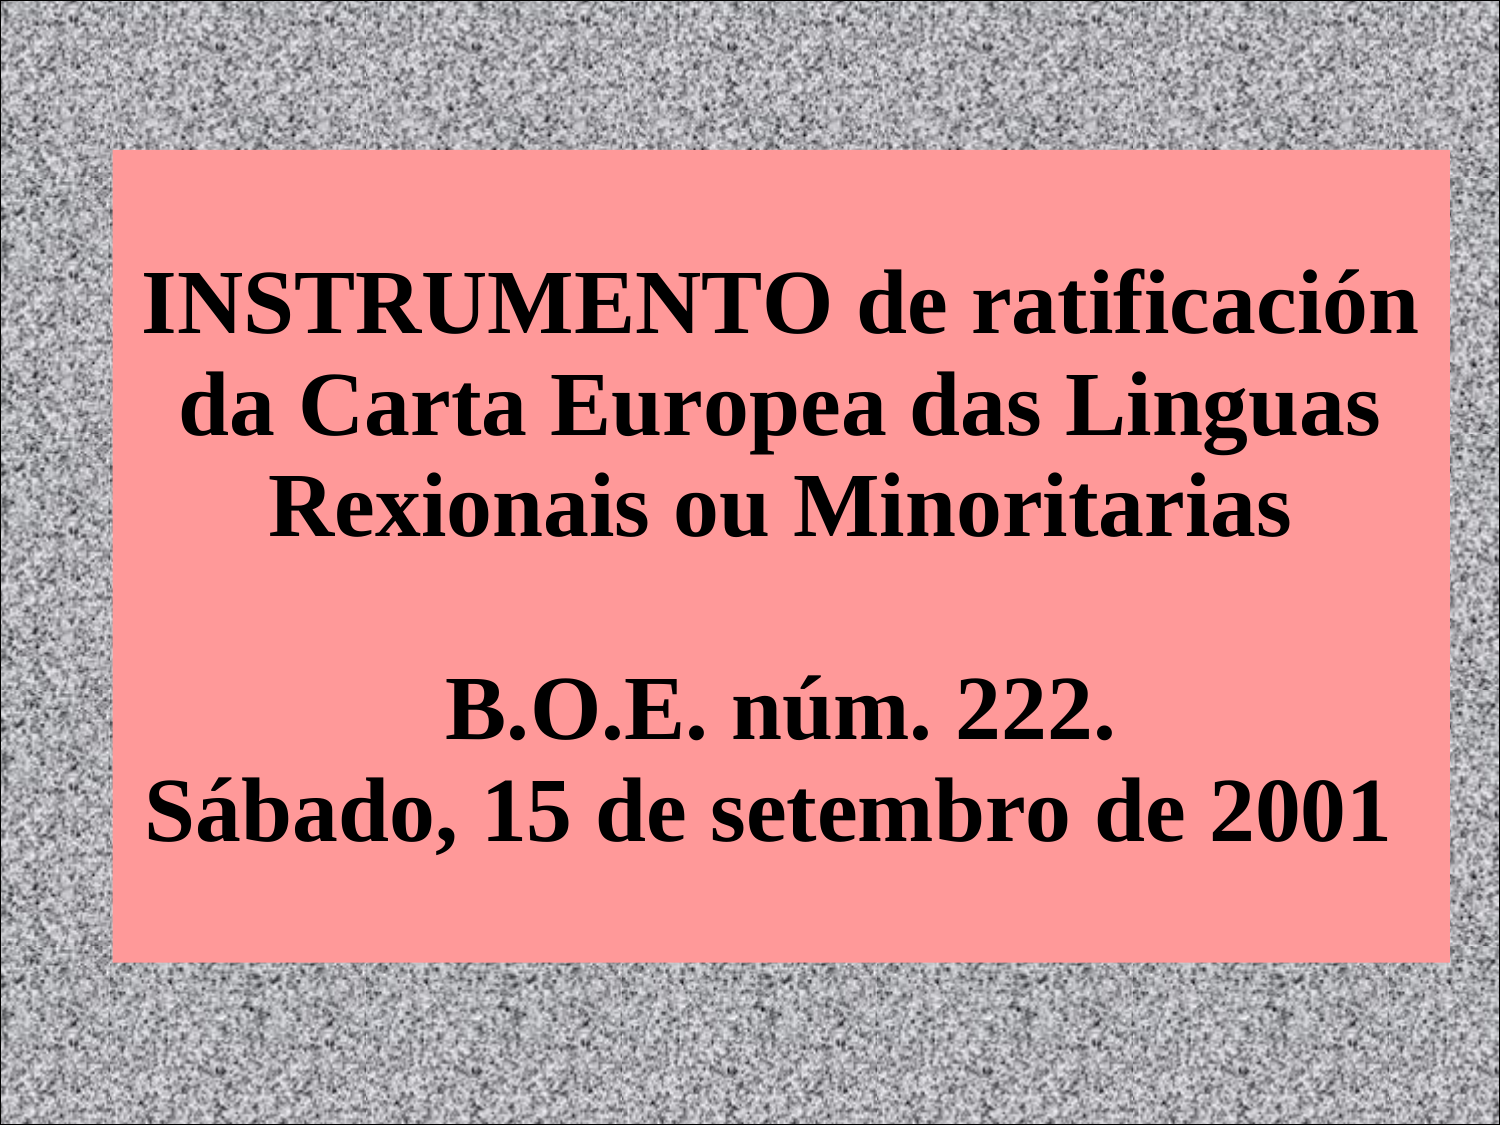

# INSTRUMENTO de ratificación da Carta Europea das Linguas Rexionais ou Minoritarias   B.O.E. núm. 222. Sábado, 15 de setembro de 2001